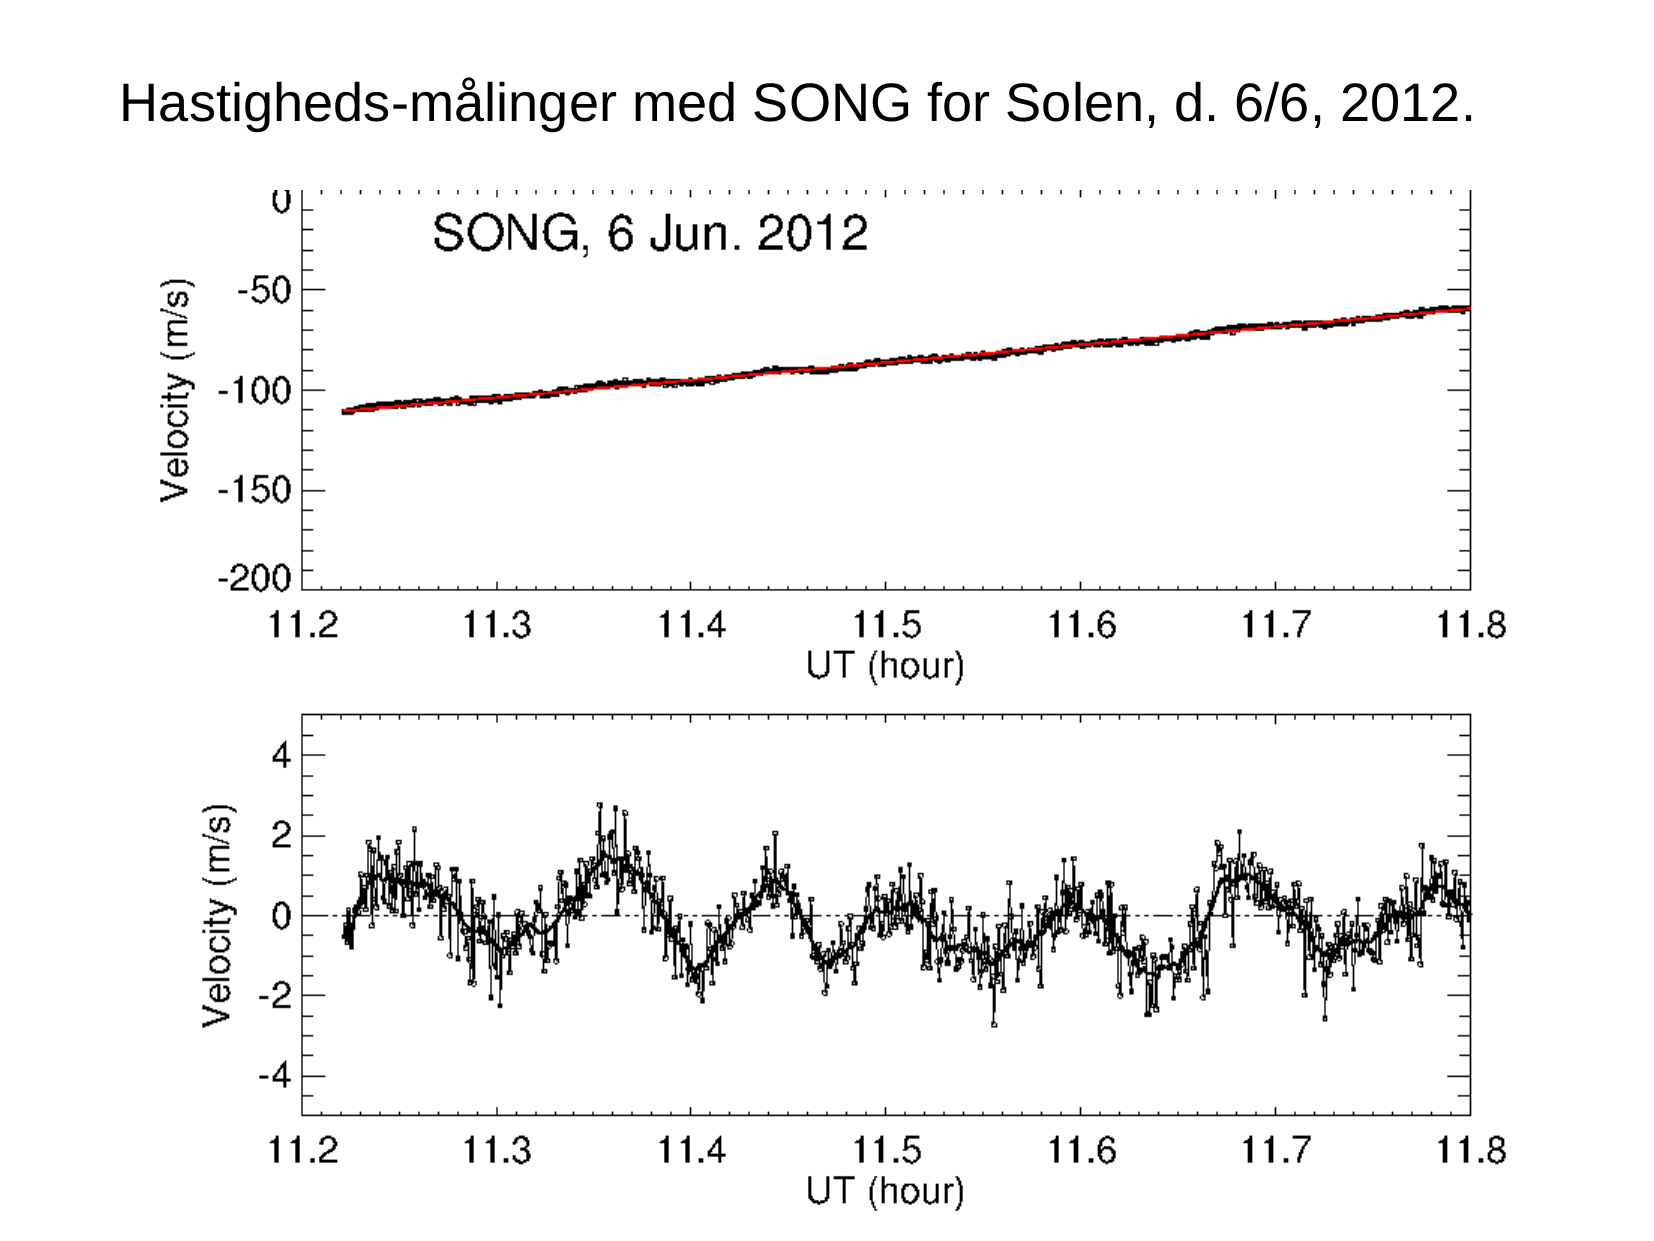

Hastigheds-målinger med SONG for Solen, d. 6/6, 2012.